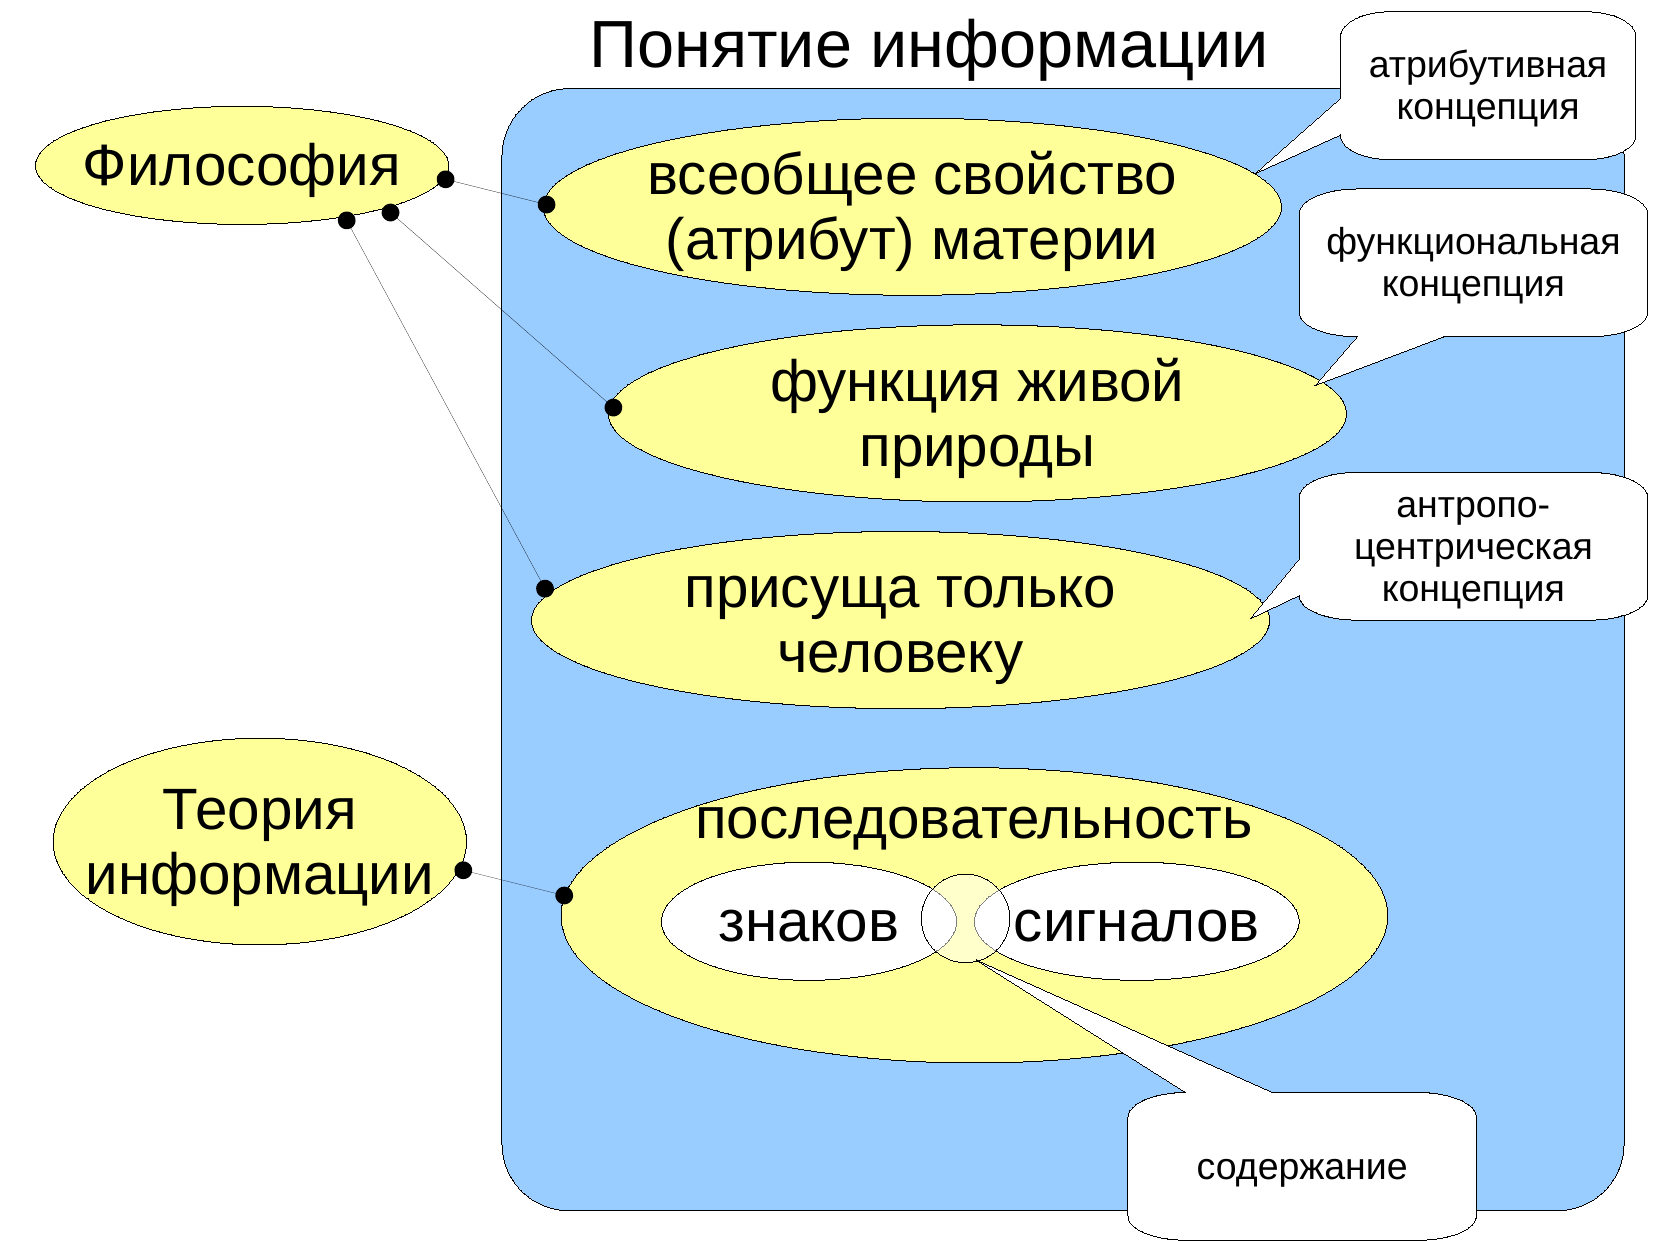

Понятие информации
атрибутивная
концепция
Философия
всеобщее свойство
(атрибут) материи
функциональная
концепция
функция живой
природы
антропо-
центрическая
концепция
присуща только
человеку
Теория
информации
последовательность
знаков
сигналов
содержание